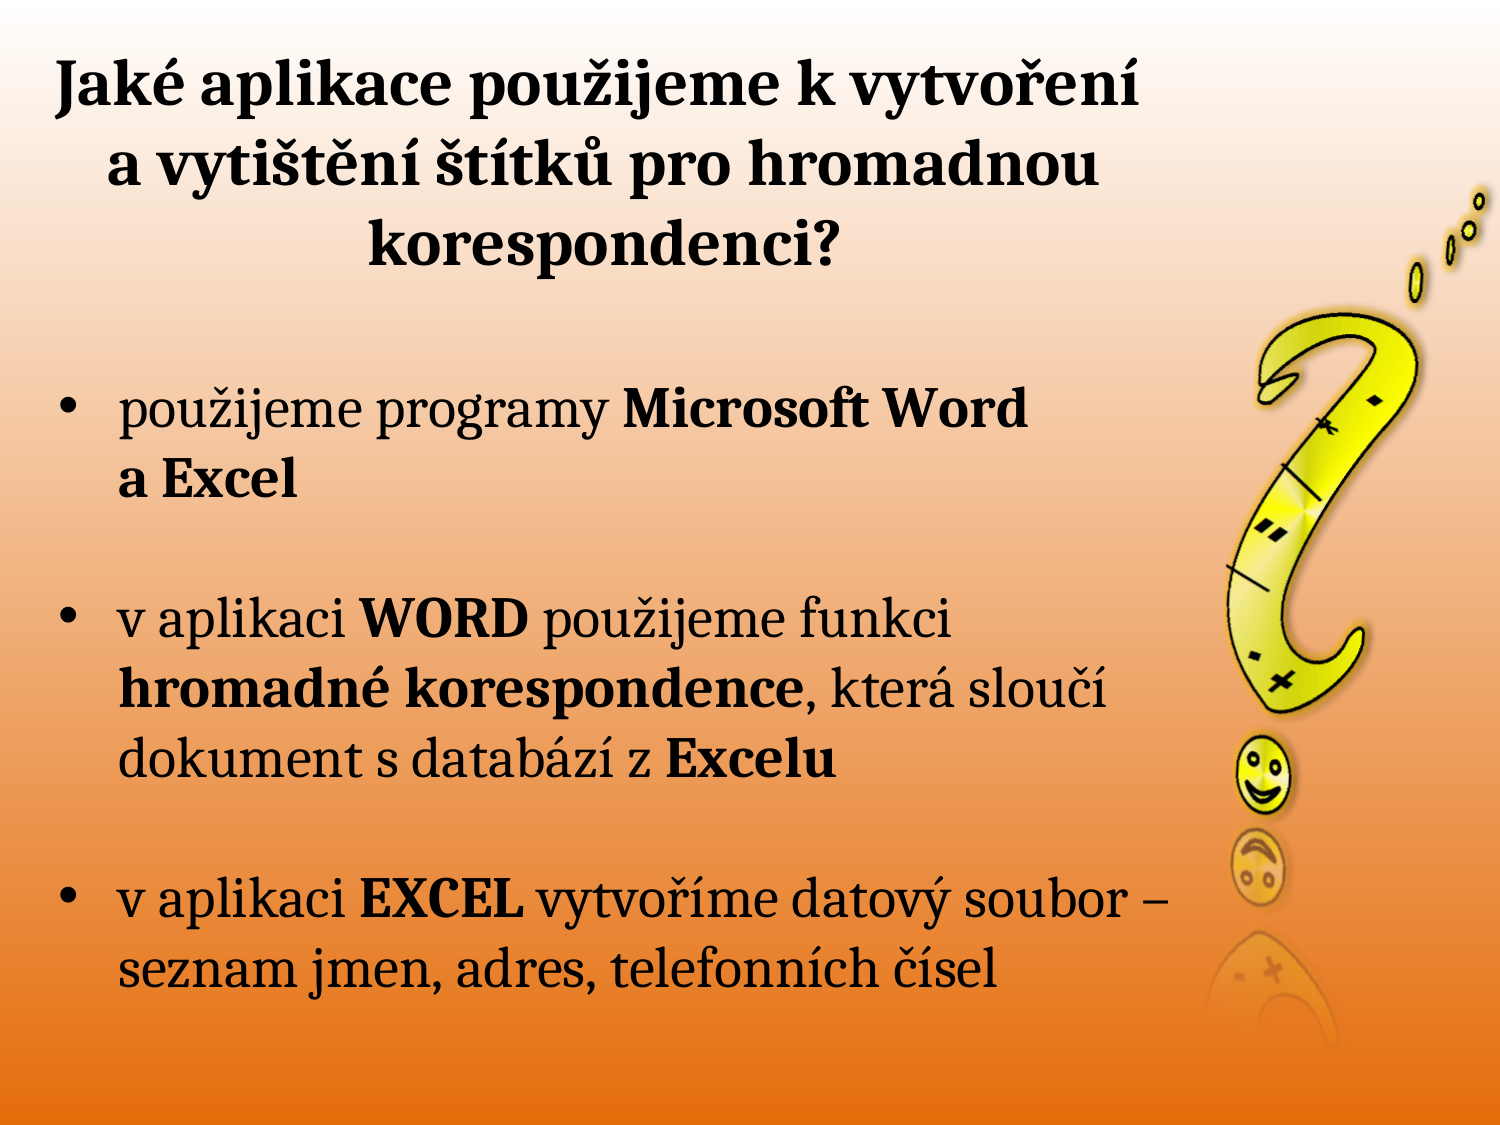

Jaké aplikace použijeme k vytvoření
a vytištění štítků pro hromadnou korespondenci?
použijeme programy Microsoft Word
	a Excel
v aplikaci WORD použijeme funkci hromadné korespondence, která sloučí dokument s databází z Excelu
v aplikaci EXCEL vytvoříme datový soubor – seznam jmen, adres, telefonních čísel